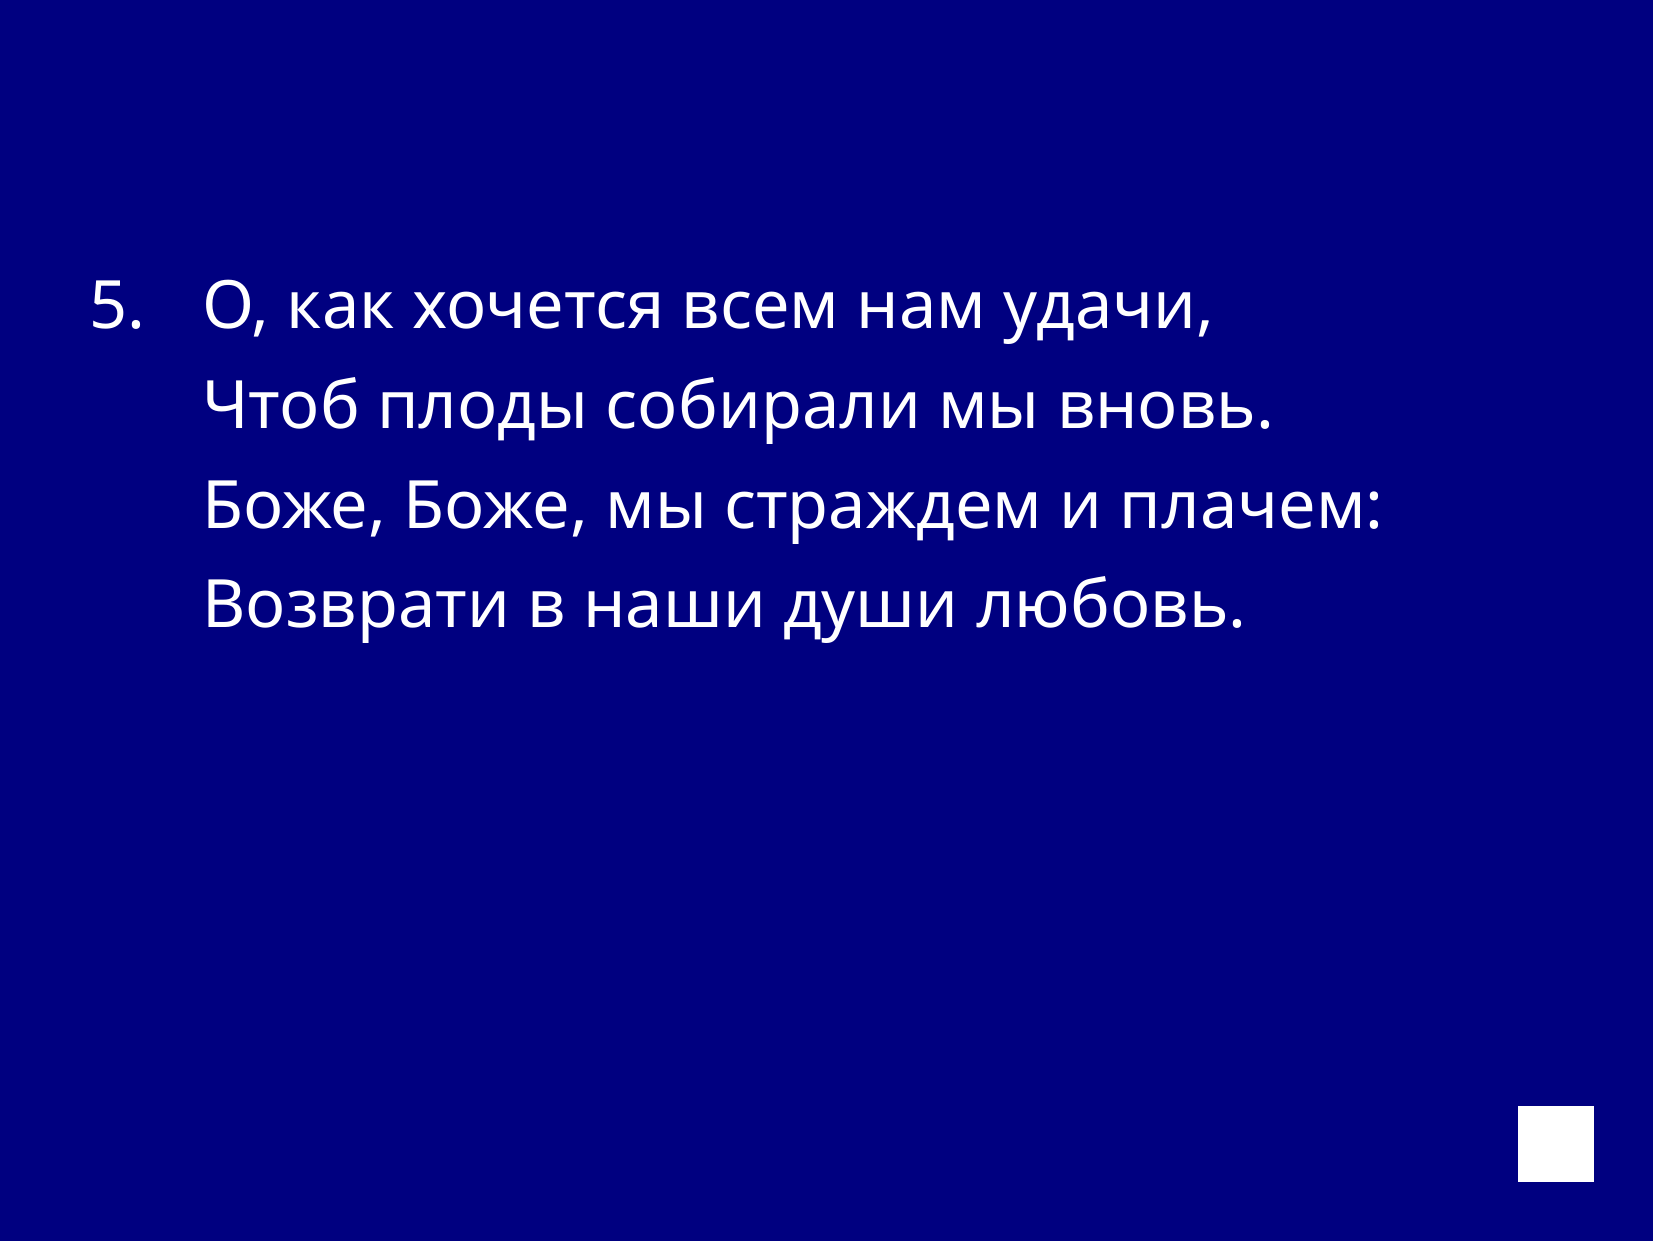

5.	О, как хочется всем нам удачи,
	Чтоб плоды собирали мы вновь.
	Боже, Боже, мы страждем и плачем:
	Возврати в наши души любовь.